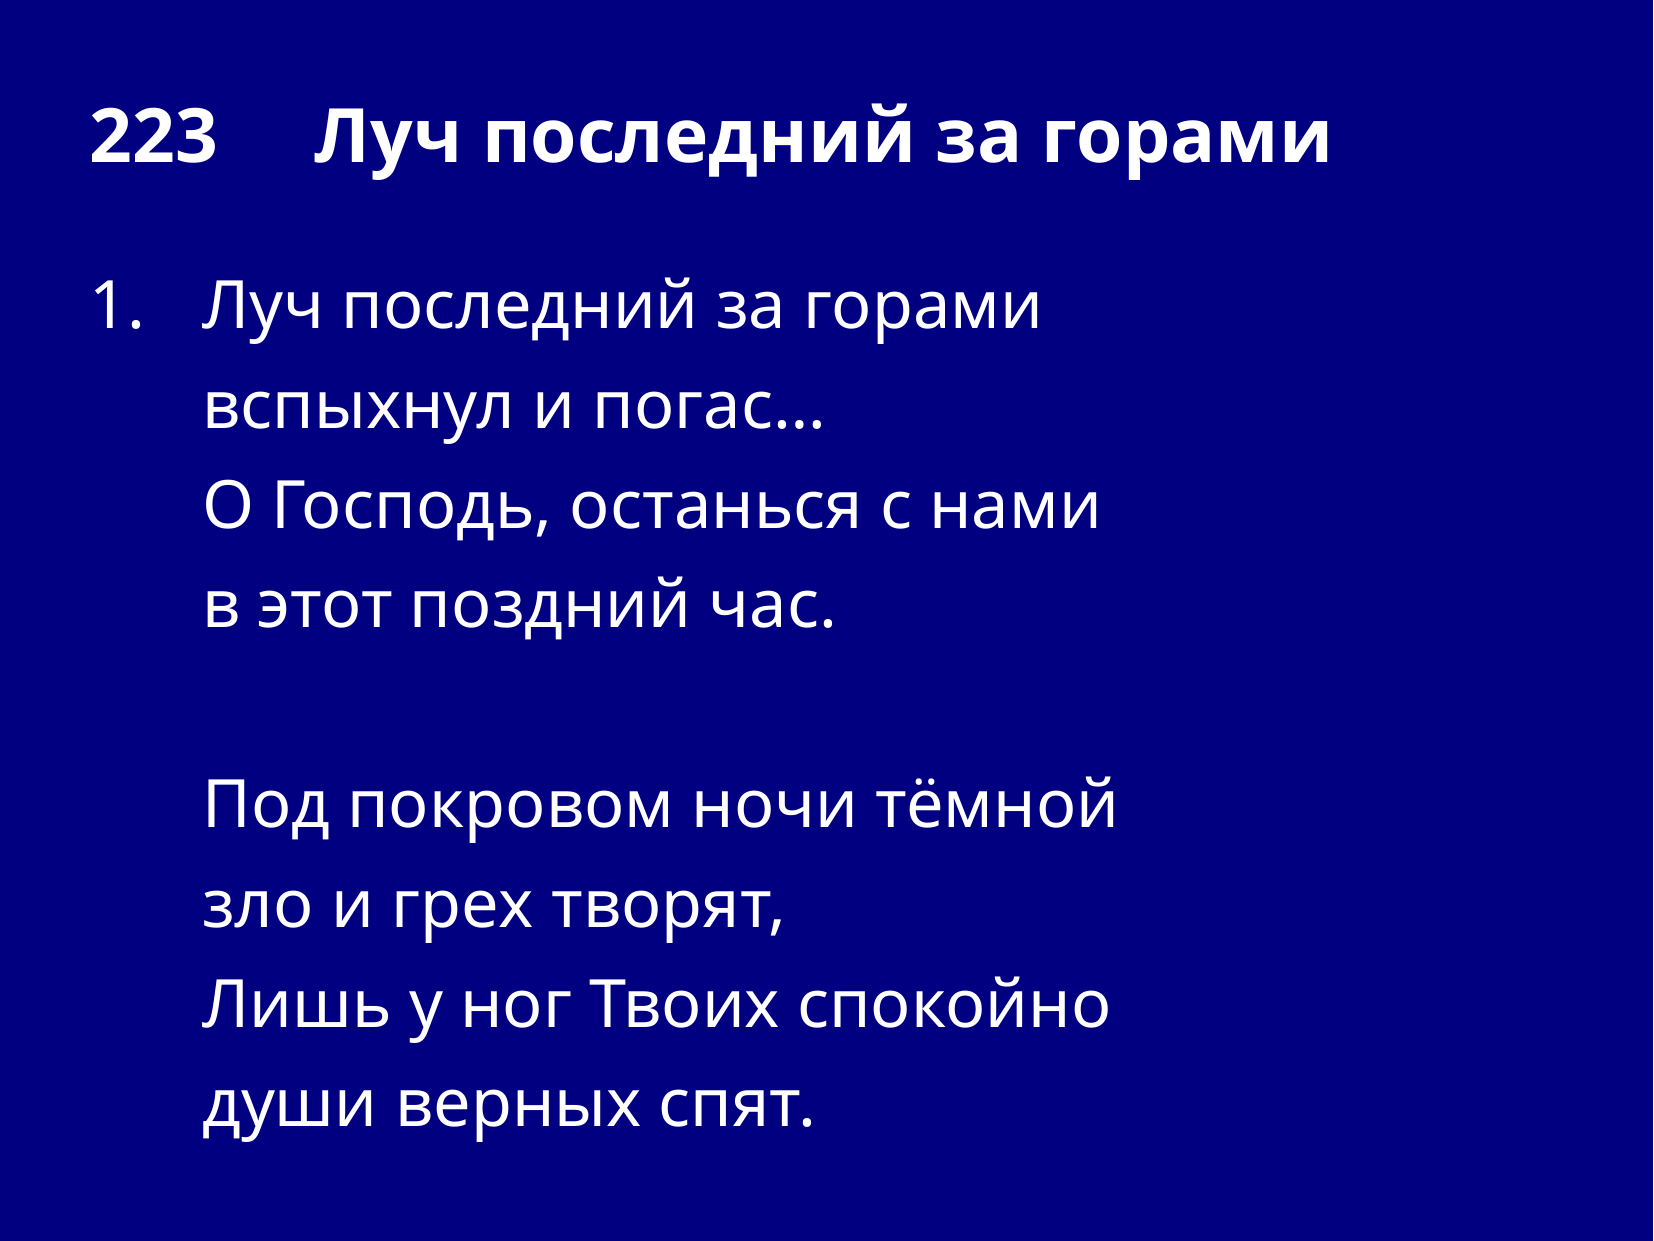

223	Луч последний за горами
1.	Луч последний за горами
	вспыхнул и погас…
	О Господь, останься с нами
	в этот поздний час.
	Под покровом ночи тёмной
	зло и грех творят,
	Лишь у ног Твоих спокойно
	души верных спят.